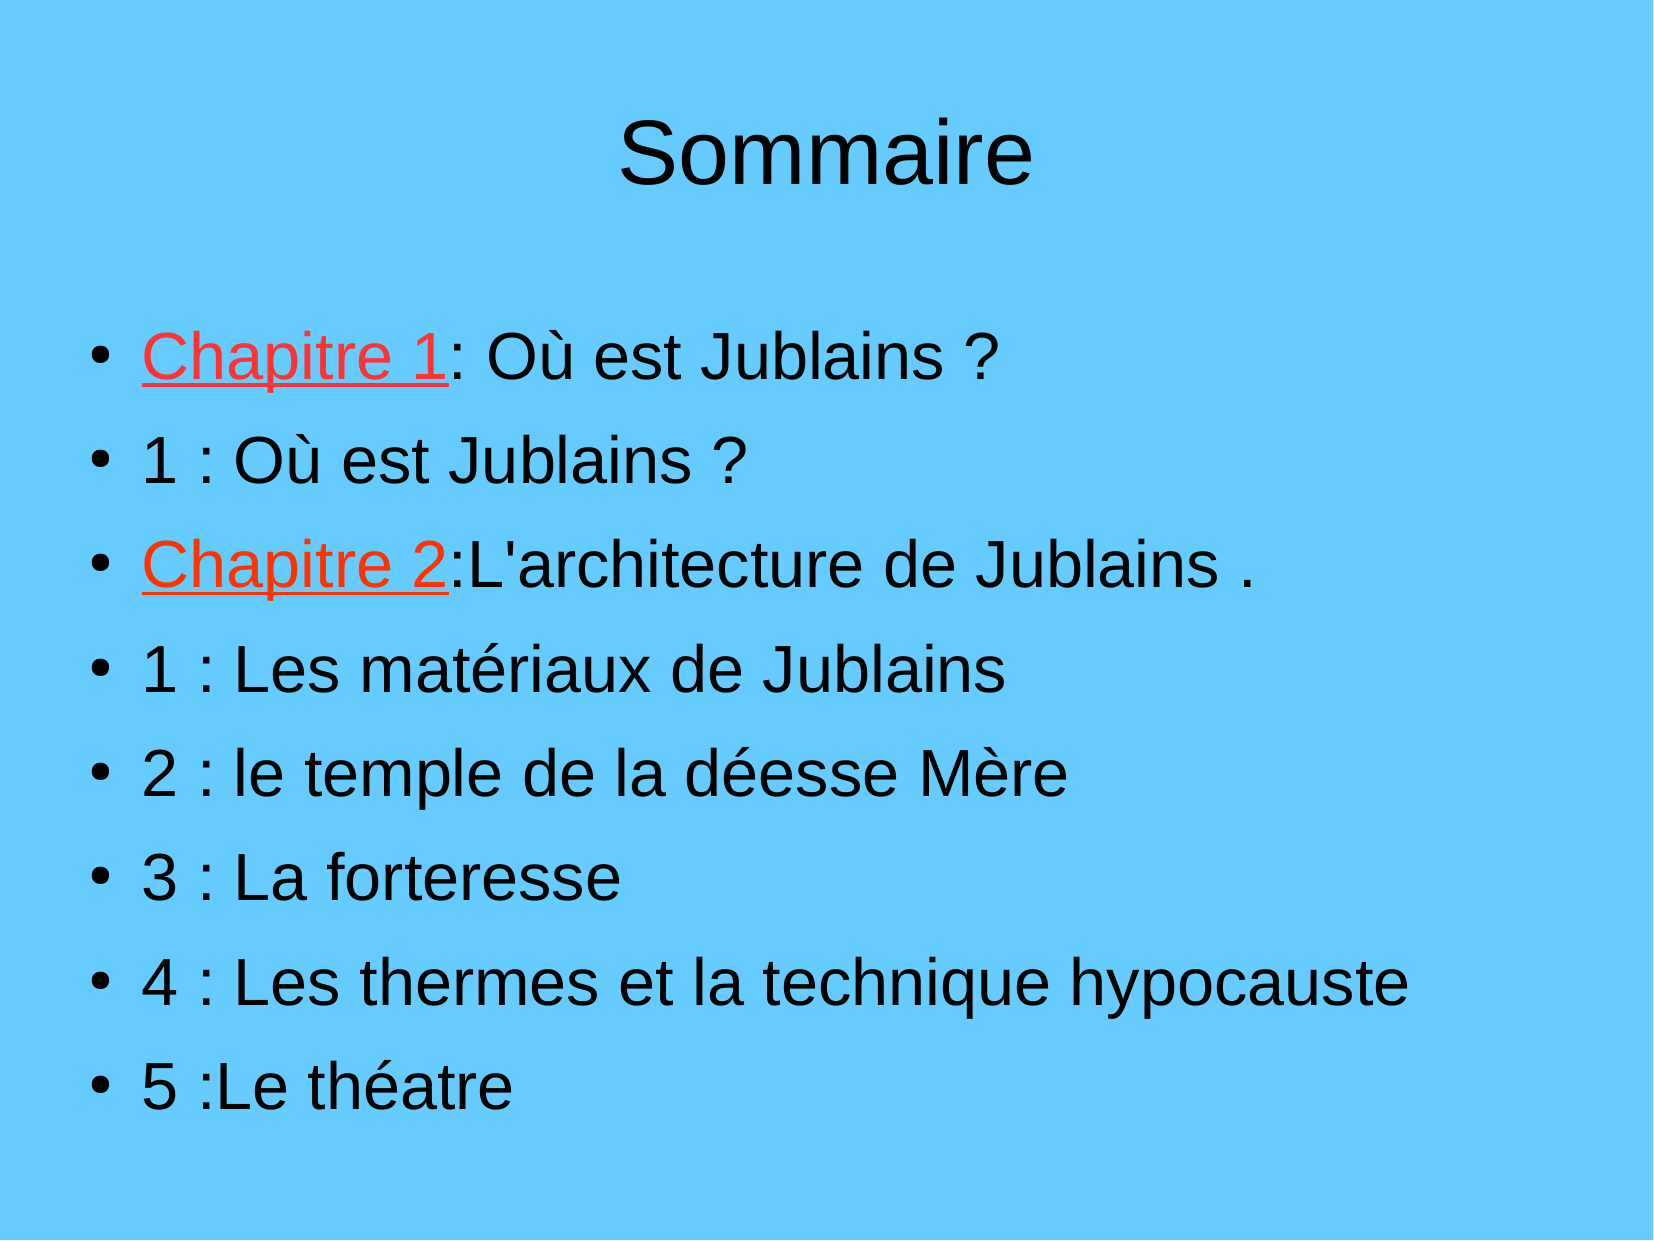

# Sommaire
Chapitre 1: Où est Jublains ?
1 : Où est Jublains ?
Chapitre 2:L'architecture de Jublains .
1 : Les matériaux de Jublains
2 : le temple de la déesse Mère
3 : La forteresse
4 : Les thermes et la technique hypocauste
5 :Le théatre